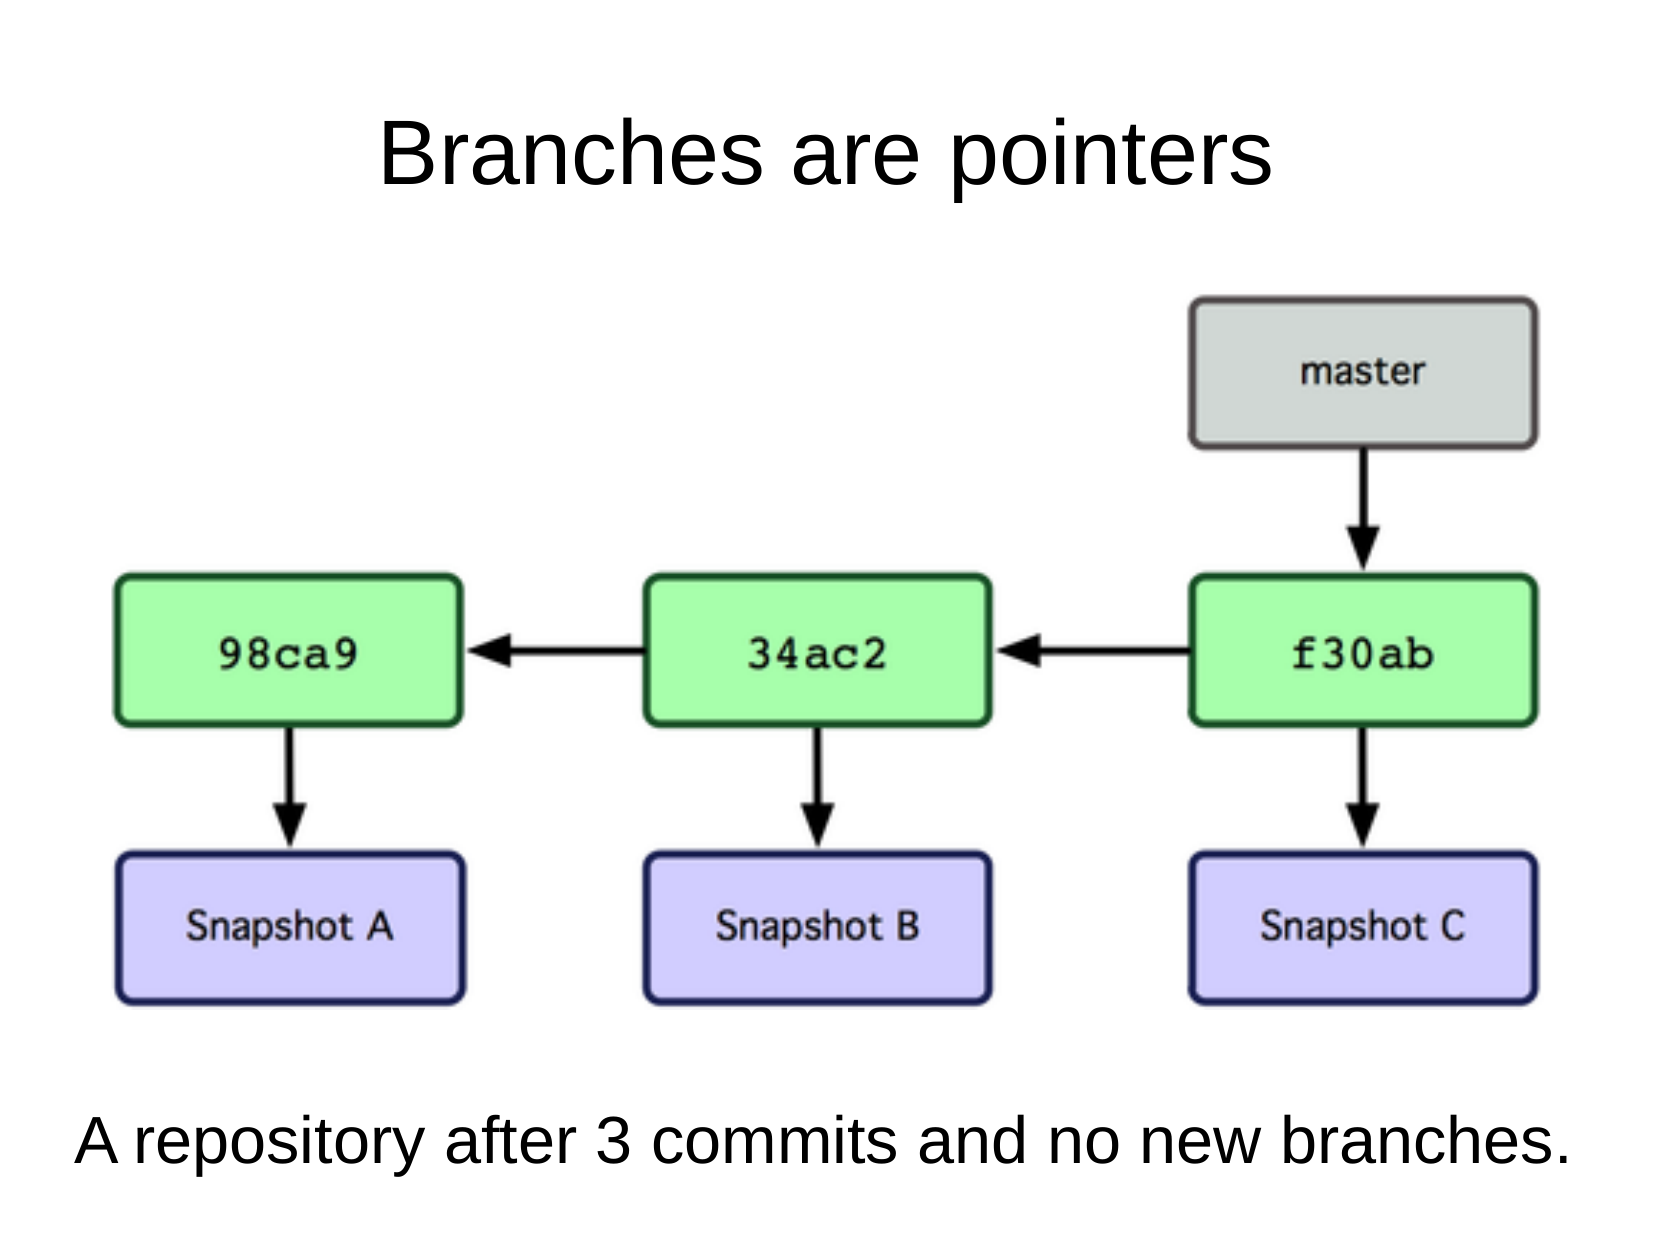

# Branches are pointers
A repository after 3 commits and no new branches.